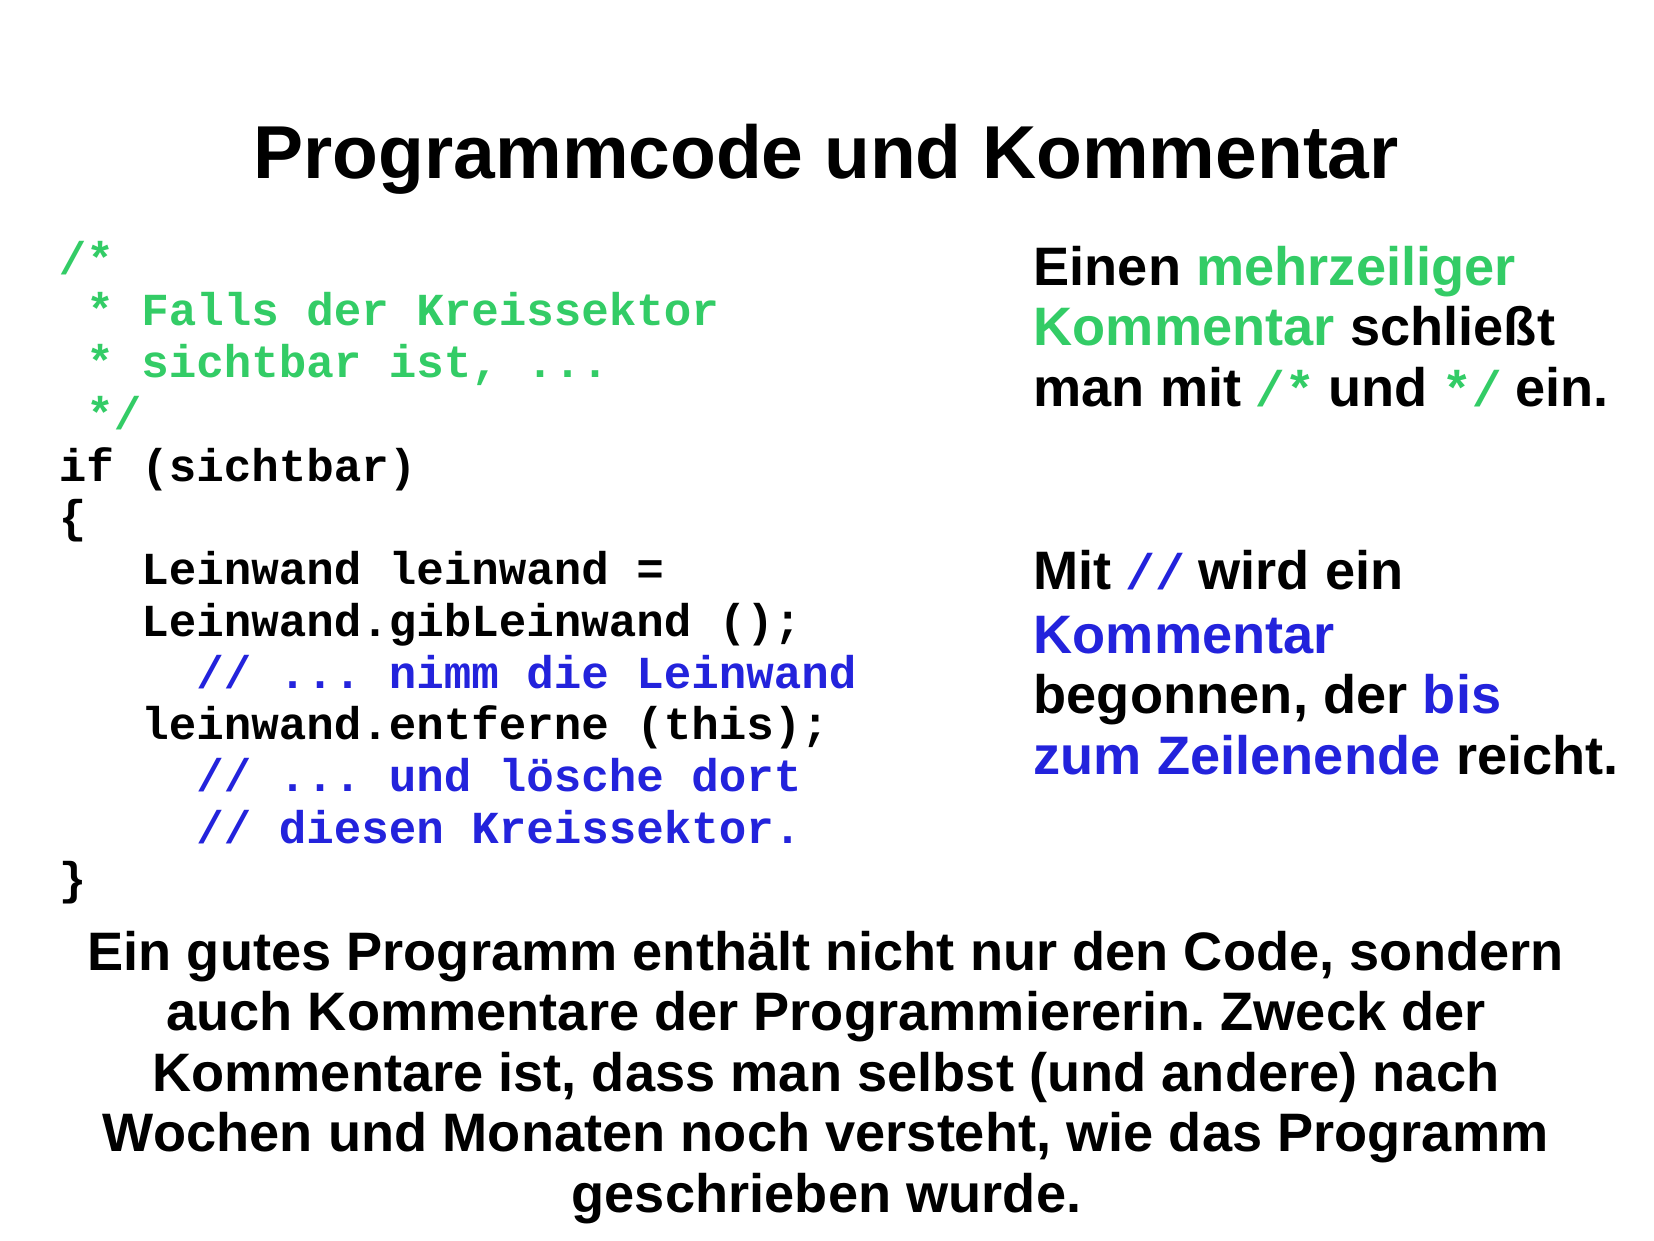

# Programmcode und Kommentar
/*
 * Falls der Kreissektor
 * sichtbar ist, ...
 */
if (sichtbar)
{
 Leinwand leinwand =
 Leinwand.gibLeinwand ();
 // ... nimm die Leinwand
 leinwand.entferne (this);
 // ... und lösche dort
 // diesen Kreissektor.
}
Einen mehrzeiliger Kommentar schließt man mit /* und */ ein.
Mit // wird ein Kommentar begonnen, der bis zum Zeilenende reicht.
Ein gutes Programm enthält nicht nur den Code, sondern auch Kommentare der Programmiererin. Zweck der Kommentare ist, dass man selbst (und andere) nach Wochen und Monaten noch versteht, wie das Programm geschrieben wurde.